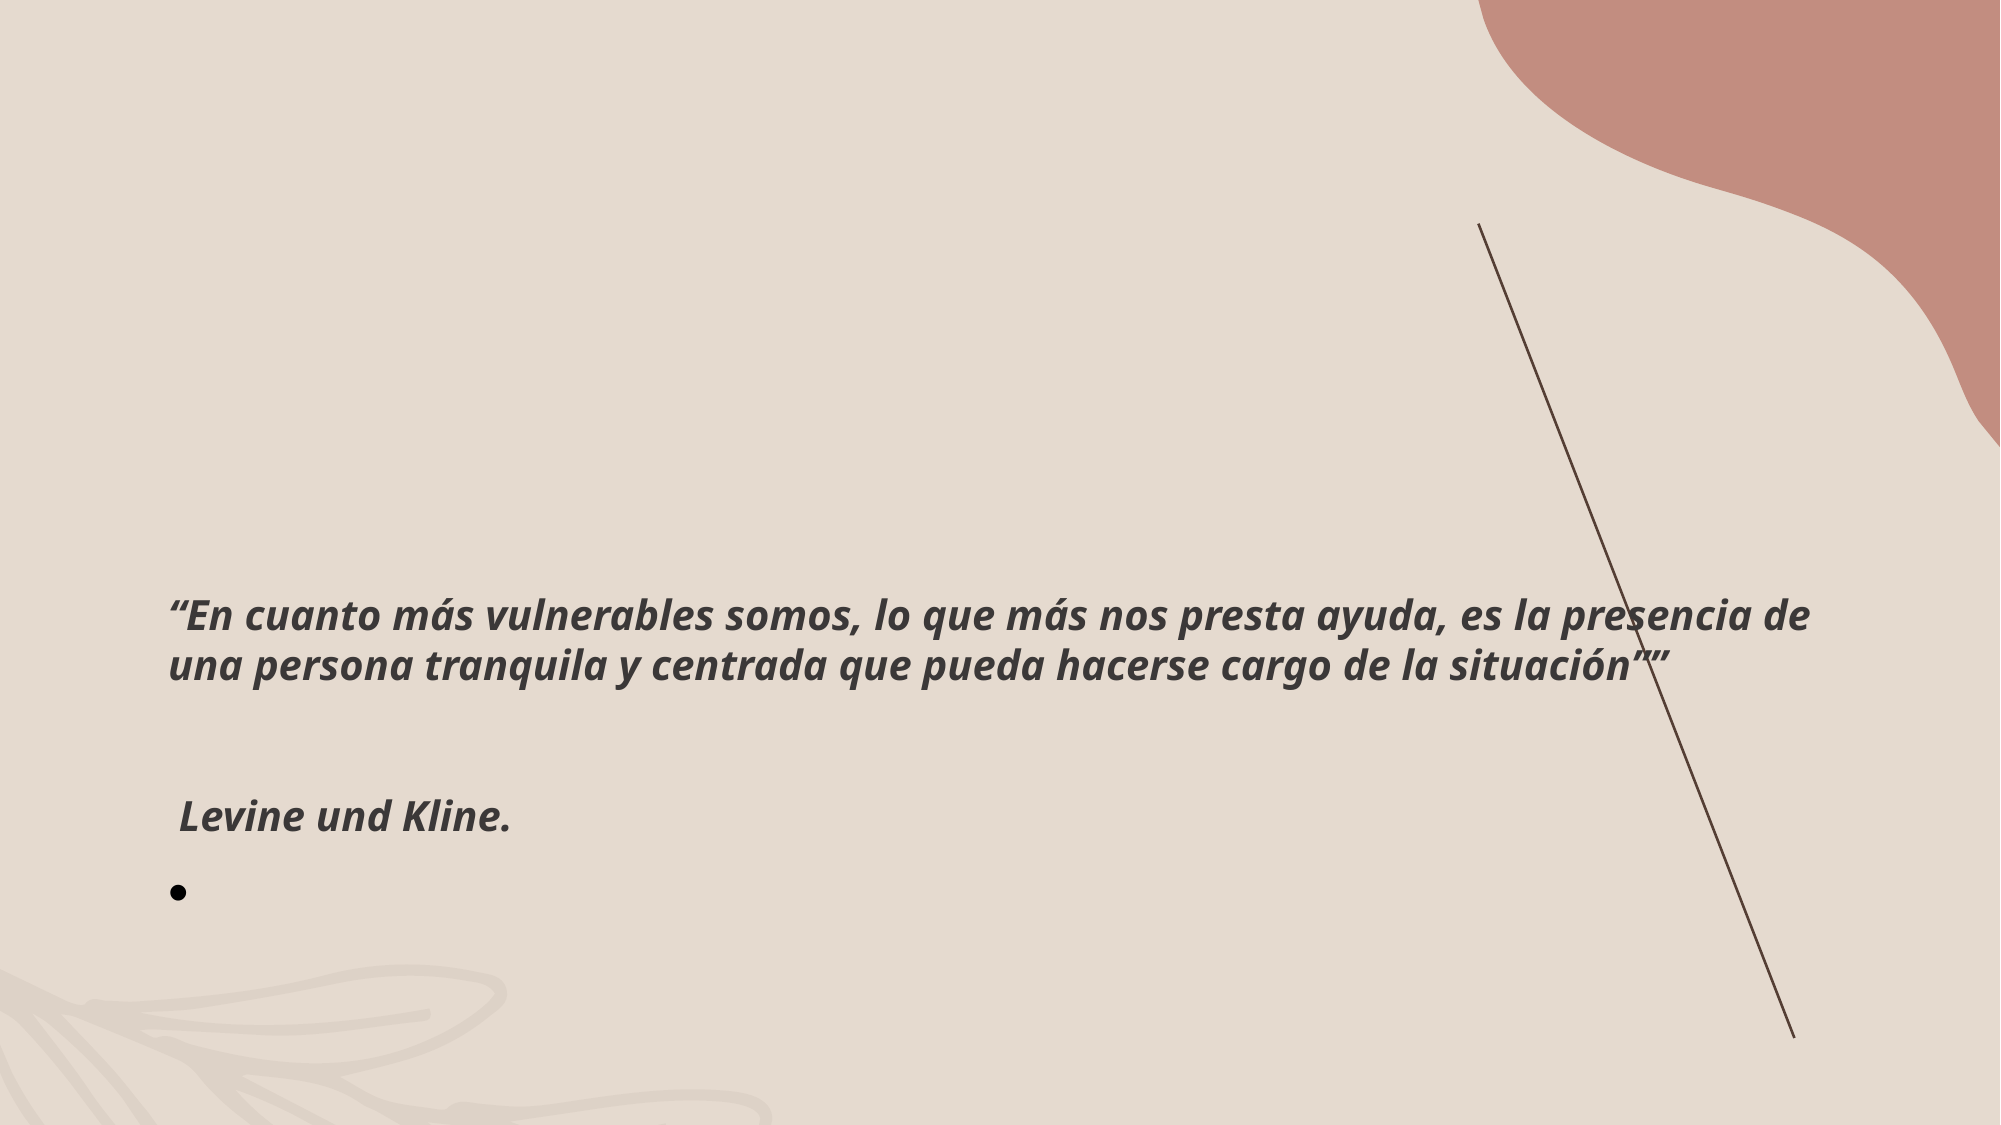

# “En cuanto más vulnerables somos, lo que más nos presta ayuda, es la presencia de una persona tranquila y centrada que pueda hacerse cargo de la situación””                        Levine und Kline.